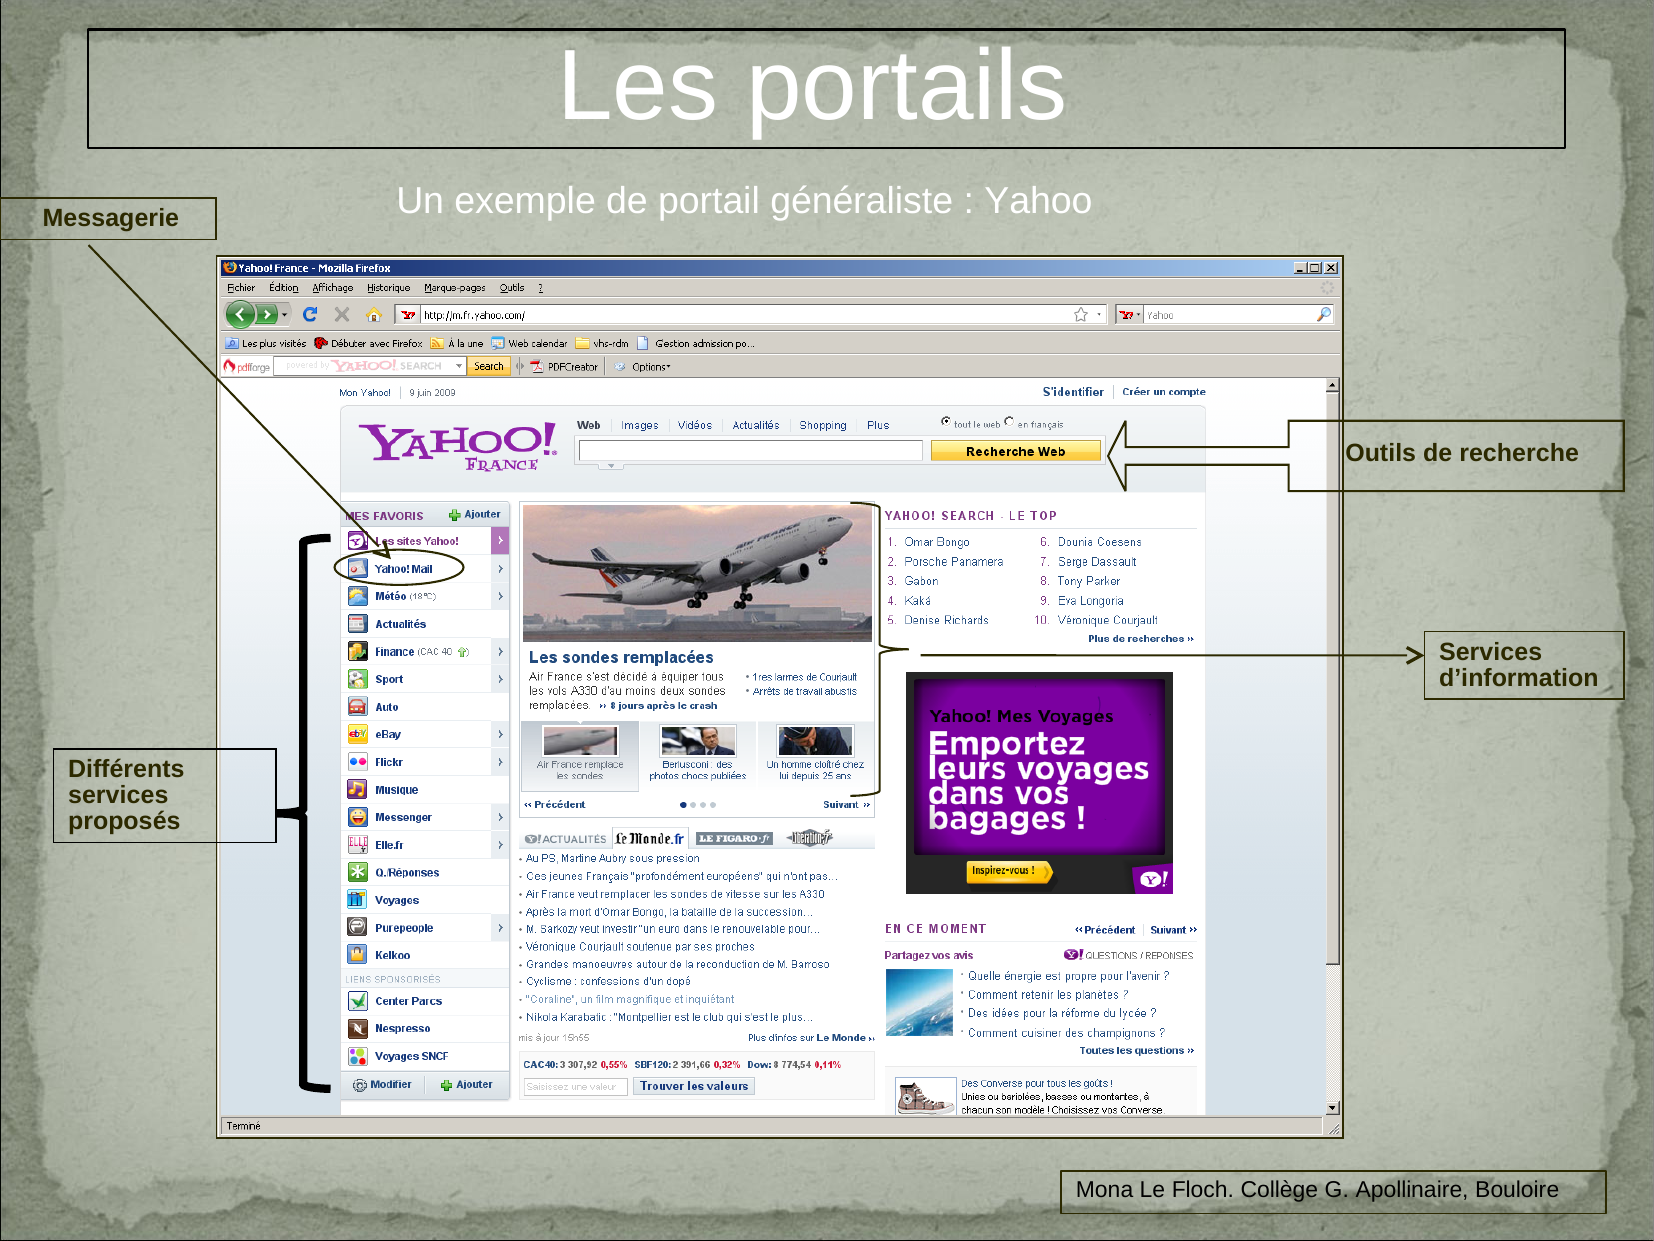

Les portails
Un exemple de portail généraliste : Yahoo
 Messagerie
Outils de recherche
Services d’information
Différents services proposés
Mona Le Floch. Collège G. Apollinaire, Bouloire